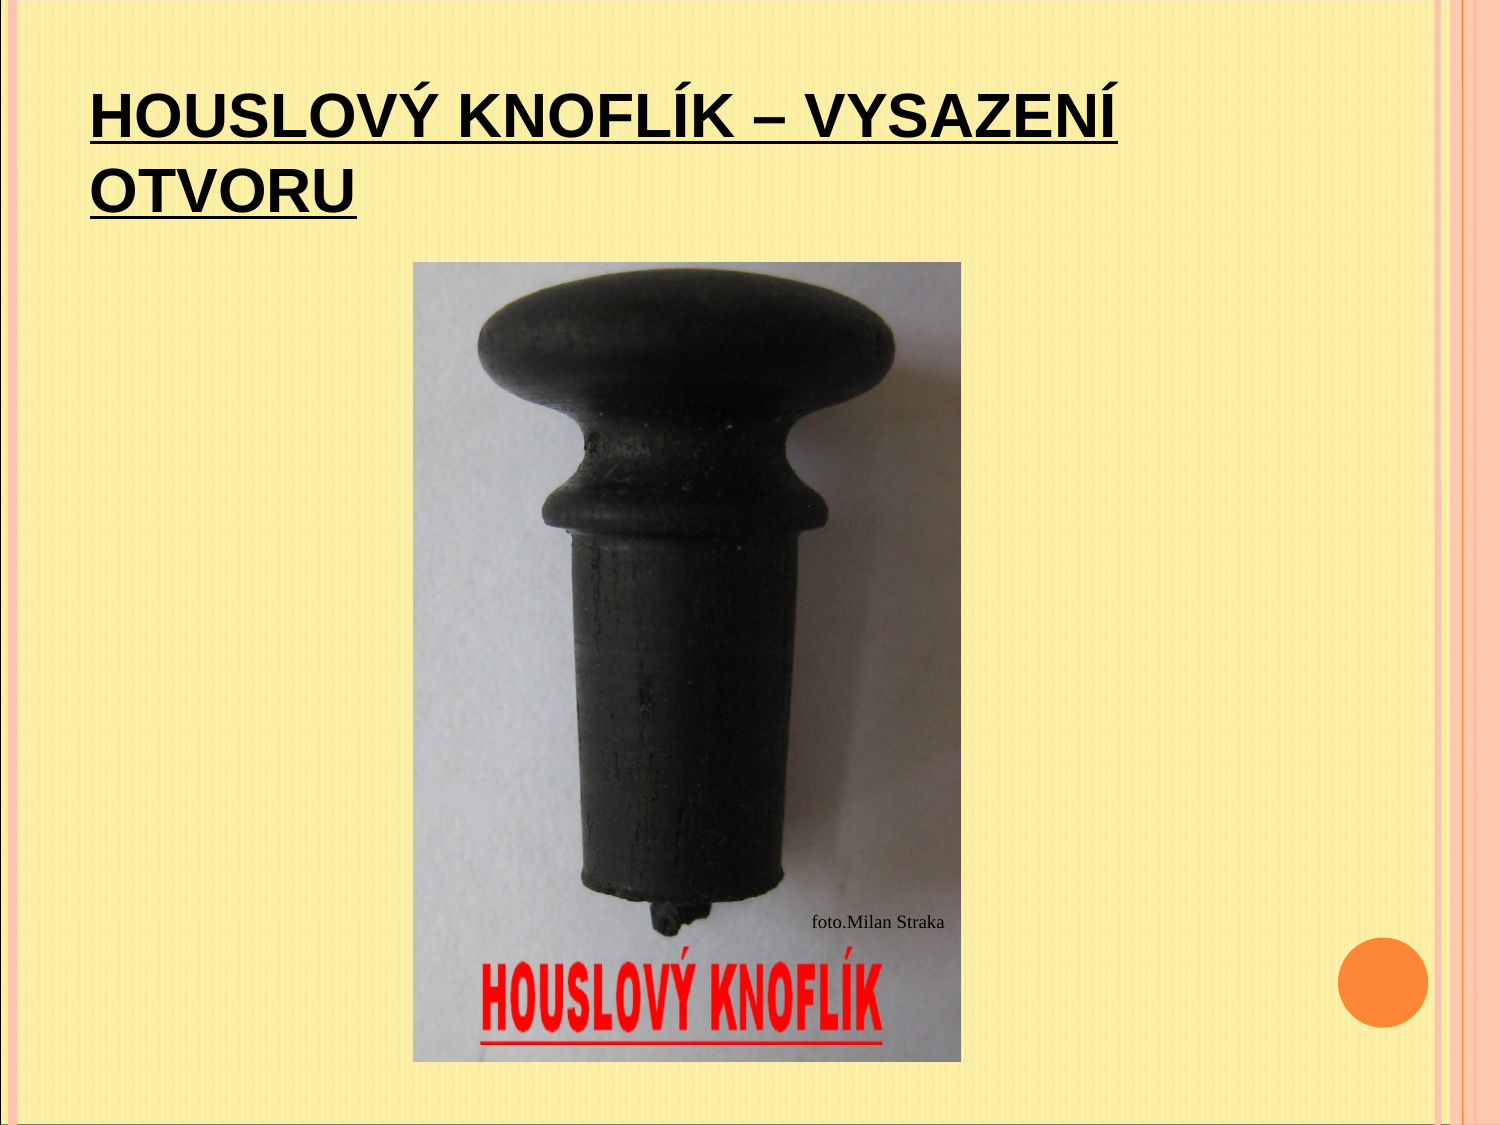

HOUSLOVÝ KNOFLÍK – VYSAZENÍ OTVORU
foto.Milan Straka